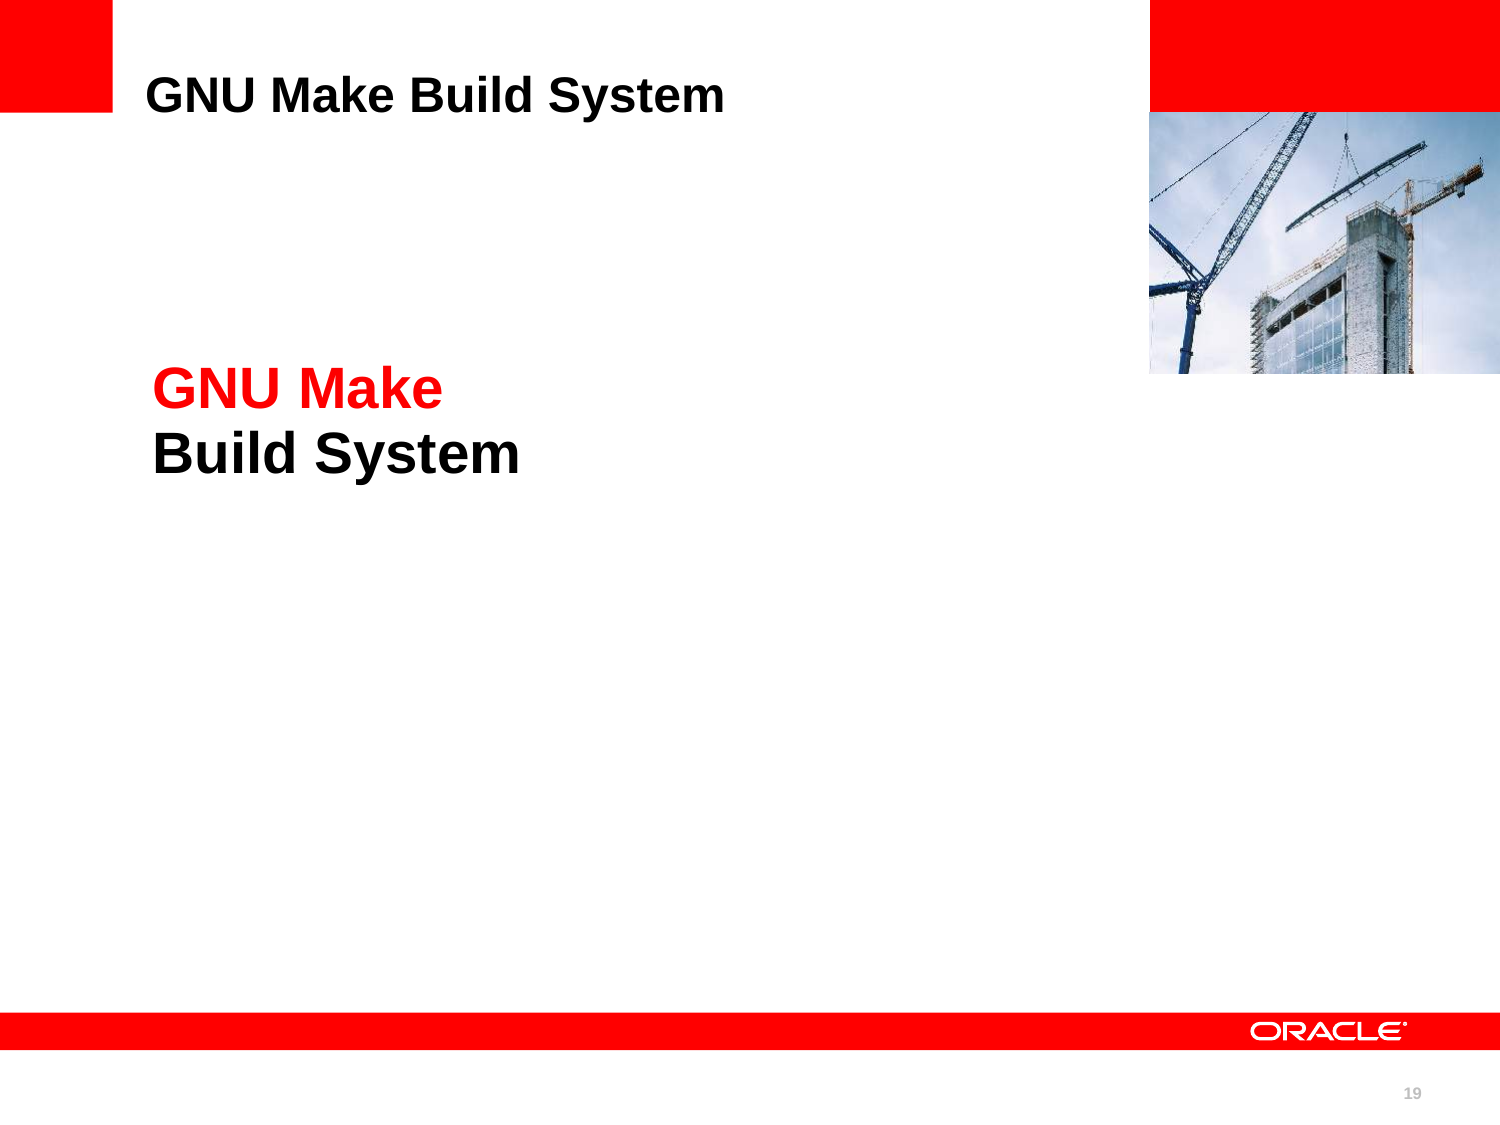

# GNU Make Build System
GNU Make
Build System